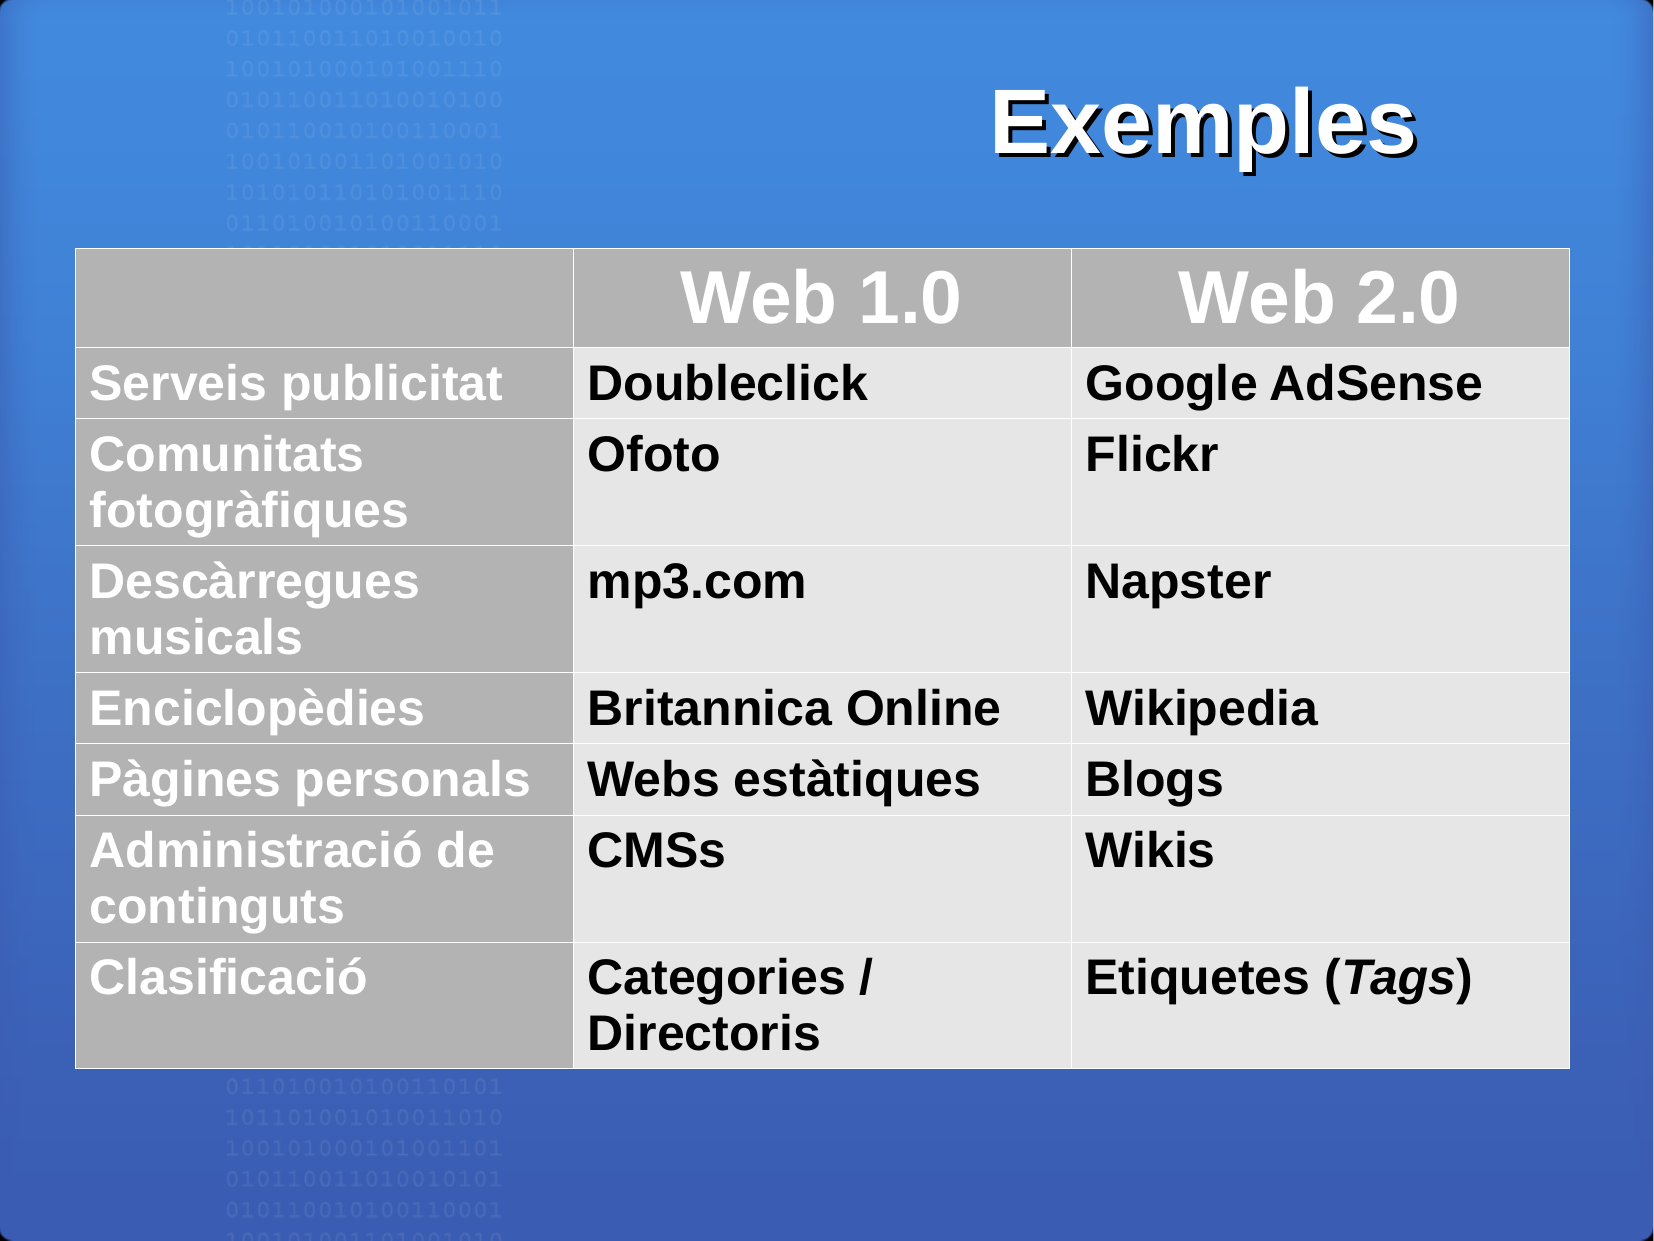

# Exemples
| | Web 1.0 | Web 2.0 |
| --- | --- | --- |
| Serveis publicitat | Doubleclick | Google AdSense |
| Comunitats fotogràfiques | Ofoto | Flickr |
| Descàrregues musicals | mp3.com | Napster |
| Enciclopèdies | Britannica Online | Wikipedia |
| Pàgines personals | Webs estàtiques | Blogs |
| Administració de continguts | CMSs | Wikis |
| Clasificació | Categories / Directoris | Etiquetes (Tags) |